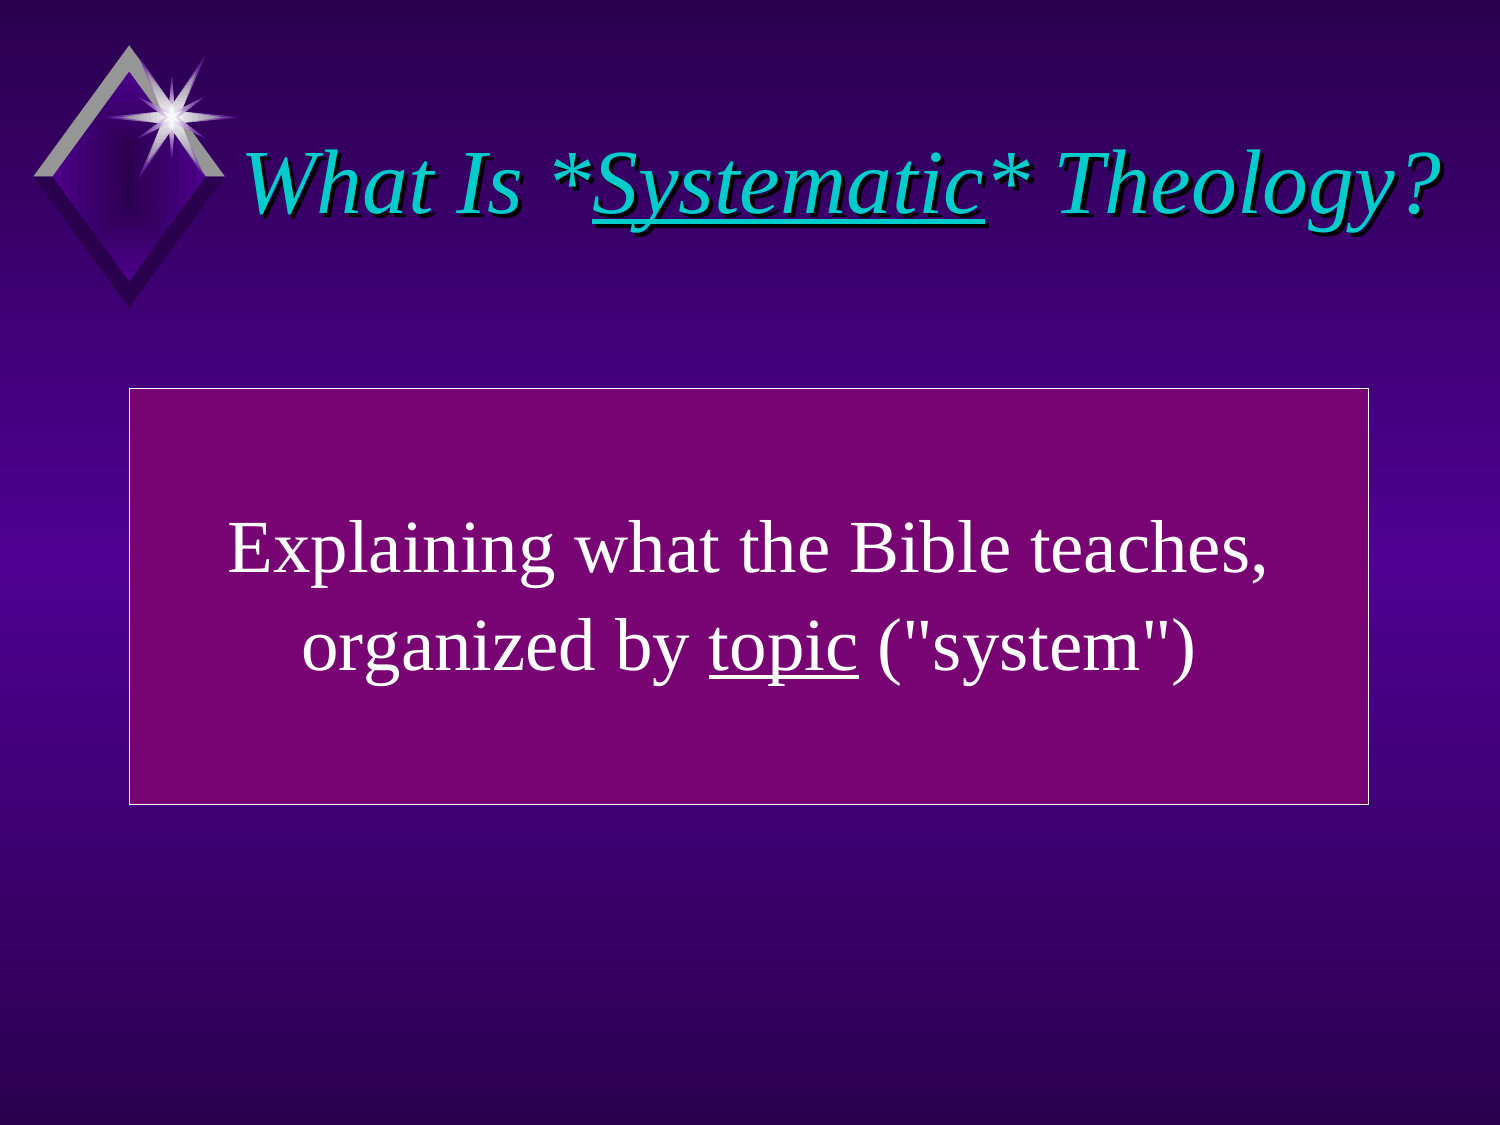

# What Is *Systematic* Theology?
Explaining what the Bible teaches,
organized by topic ("system")